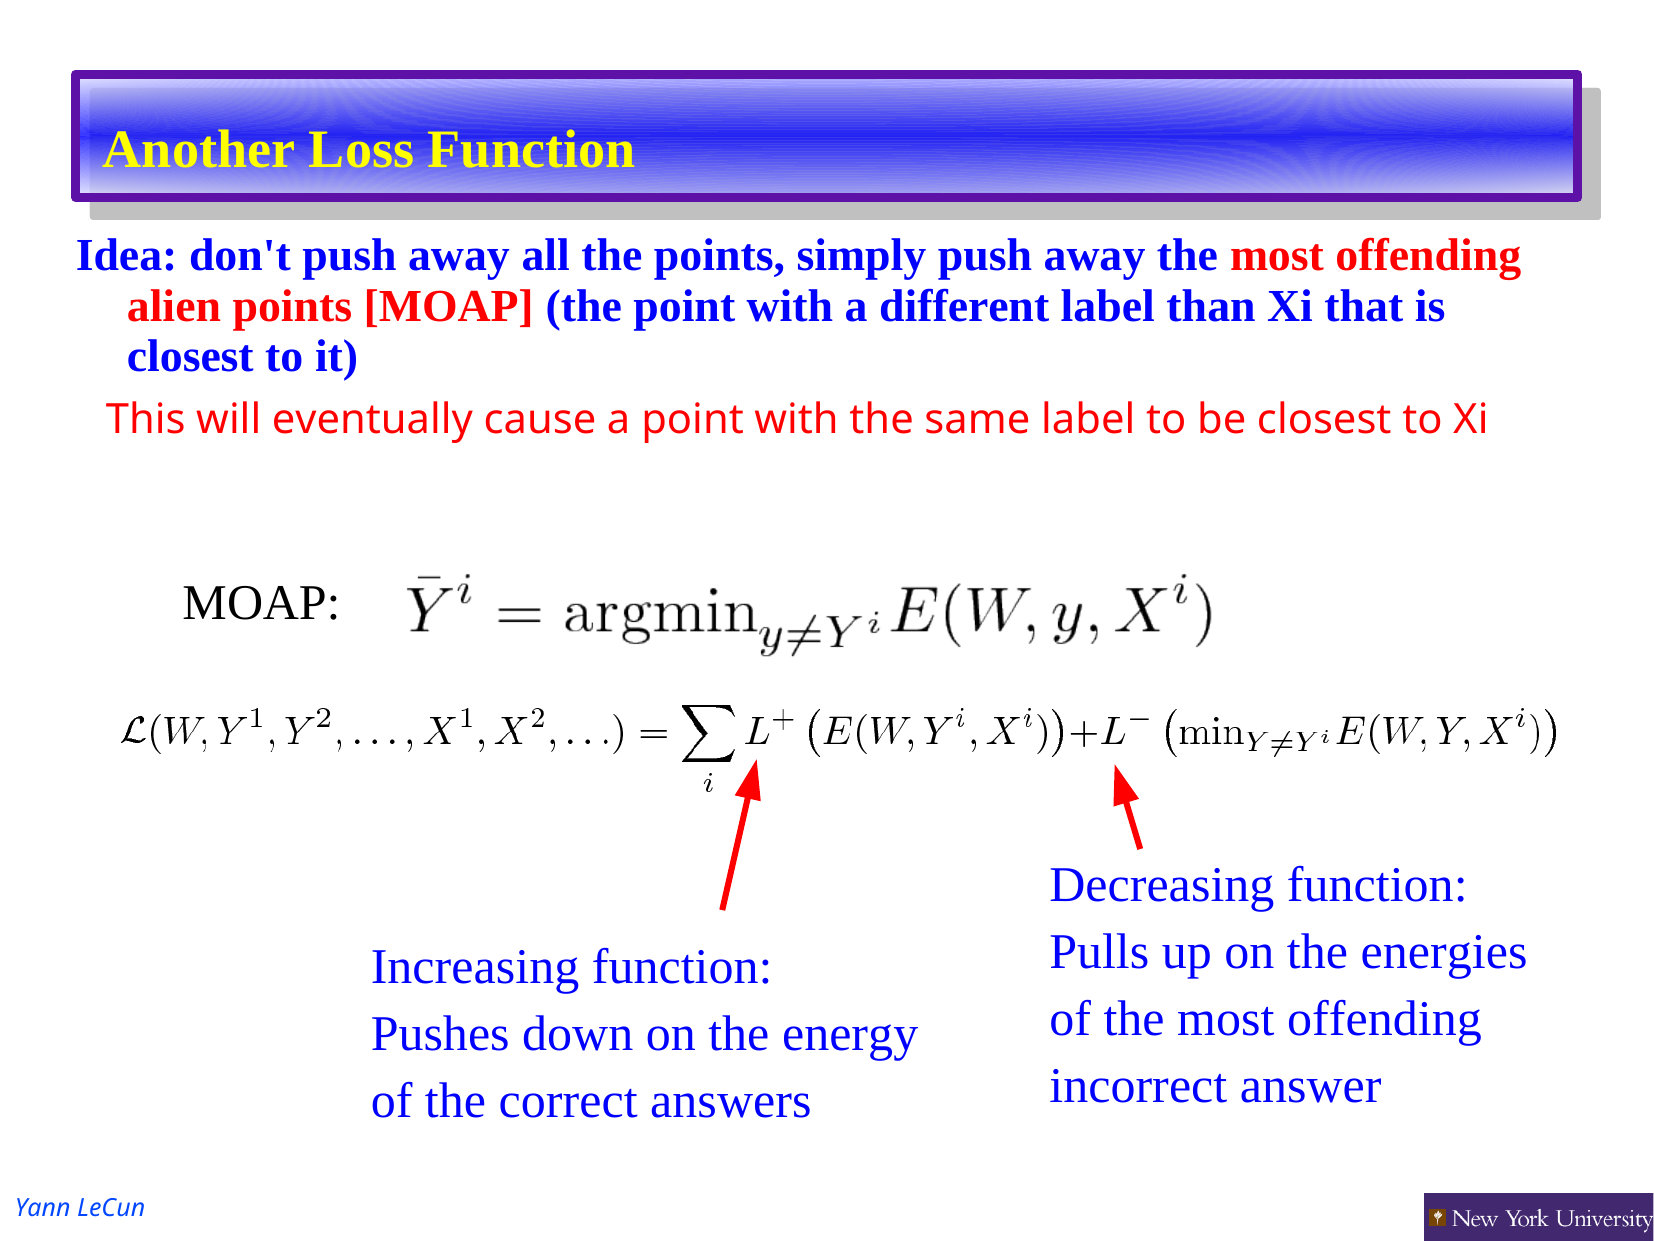

# Another Loss Function
Idea: don't push away all the points, simply push away the most offending alien points [MOAP] (the point with a different label than Xi that is closest to it)
This will eventually cause a point with the same label to be closest to Xi
MOAP:
Decreasing function:
Pulls up on the energies
of the most offending
incorrect answer
Increasing function:
Pushes down on the energy
of the correct answers